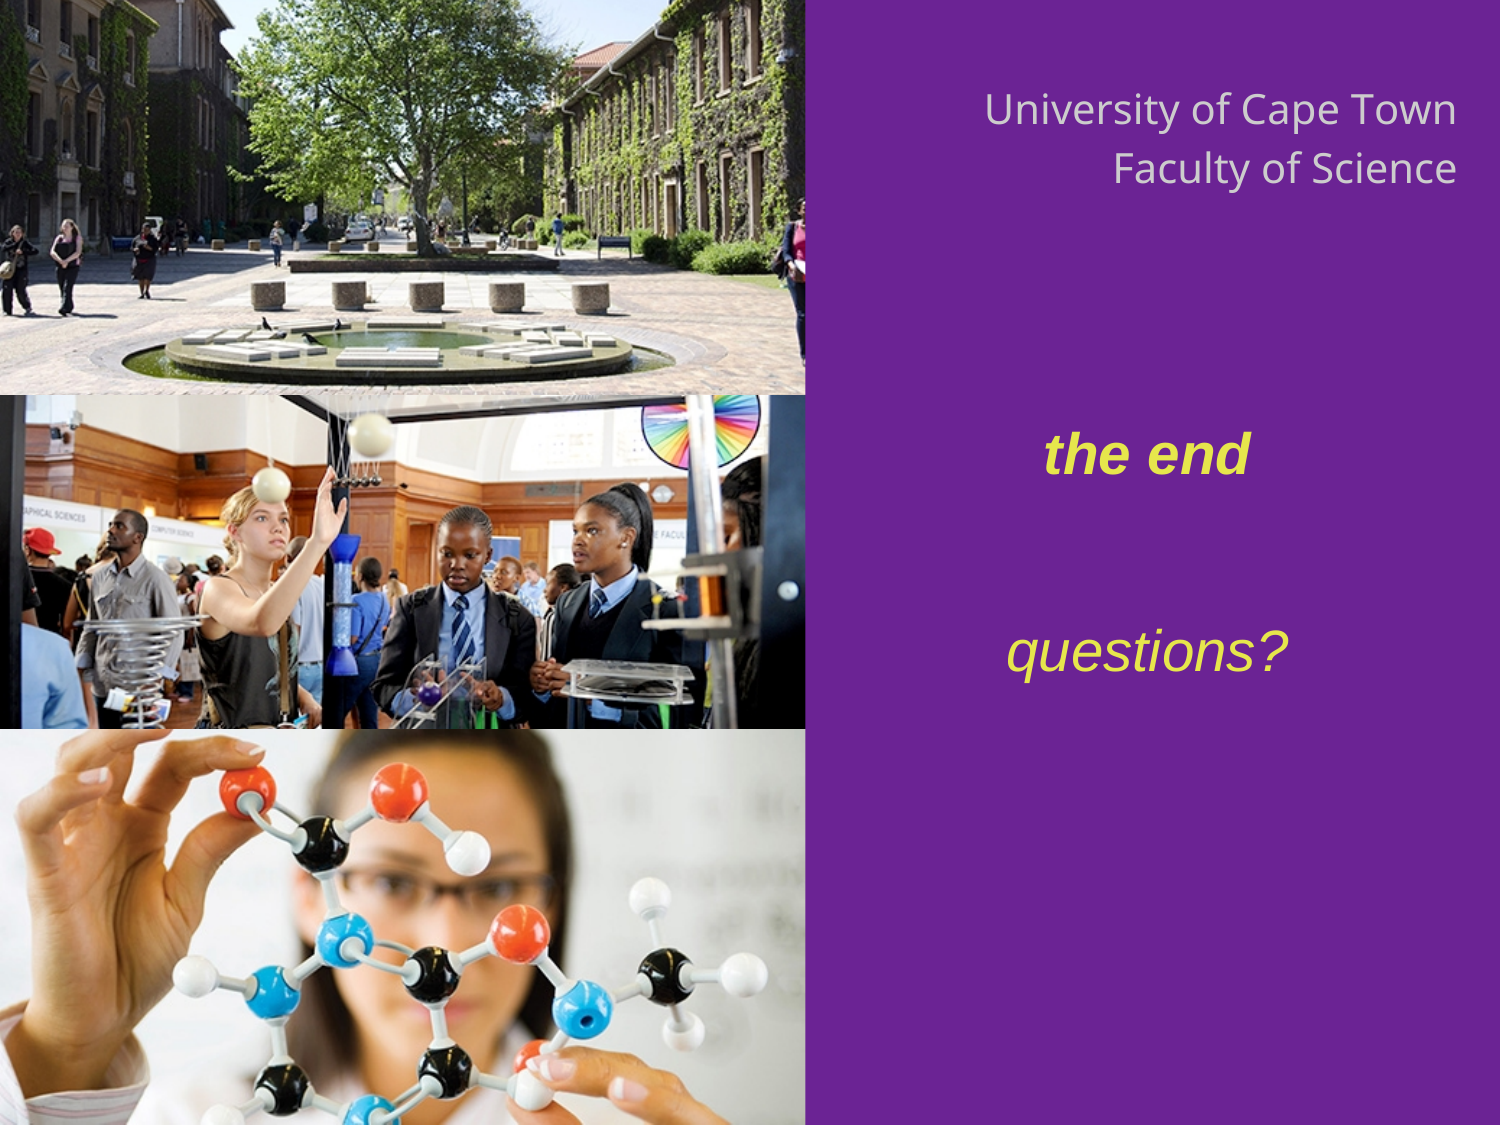

University of Cape Town
Faculty of Science
the end
questions?